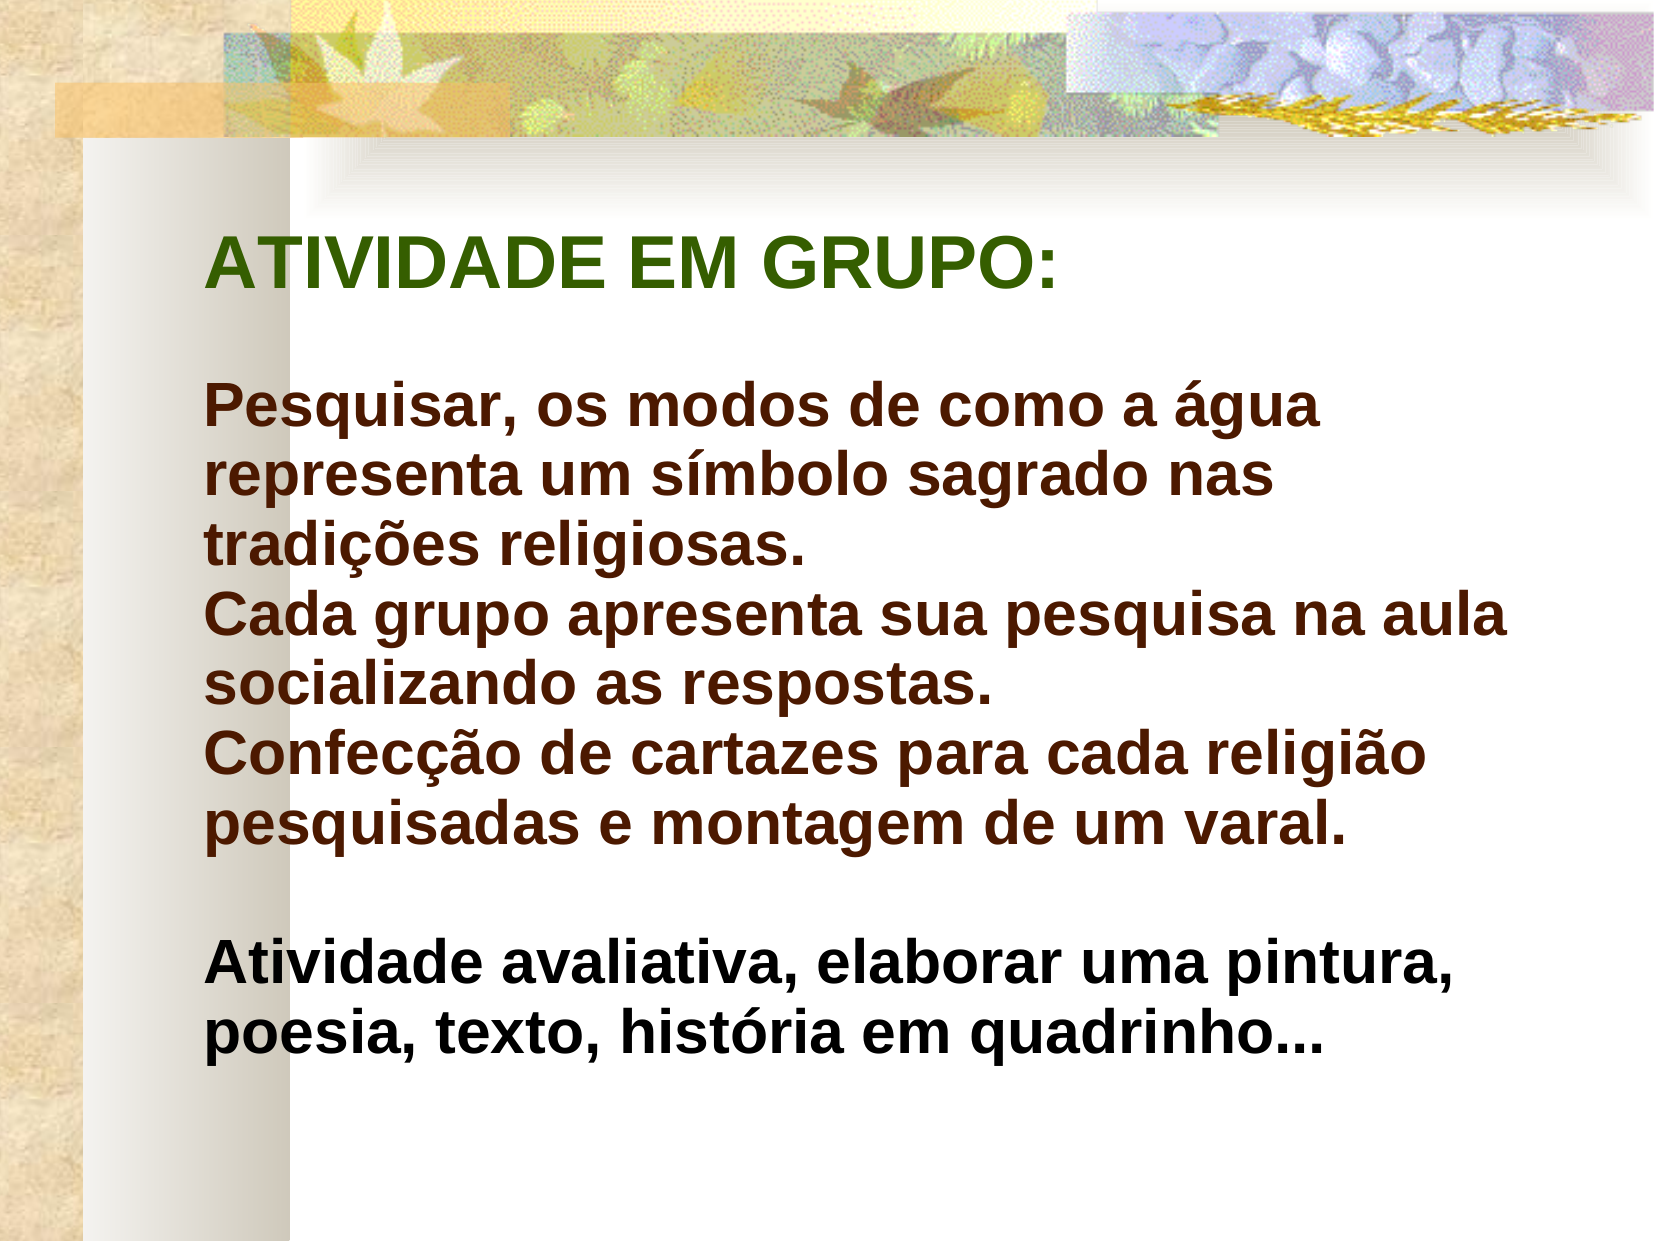

ATIVIDADE EM GRUPO:
Pesquisar, os modos de como a água representa um símbolo sagrado nas tradições religiosas.
Cada grupo apresenta sua pesquisa na aula socializando as respostas.
Confecção de cartazes para cada religião pesquisadas e montagem de um varal.
Atividade avaliativa, elaborar uma pintura, poesia, texto, história em quadrinho...